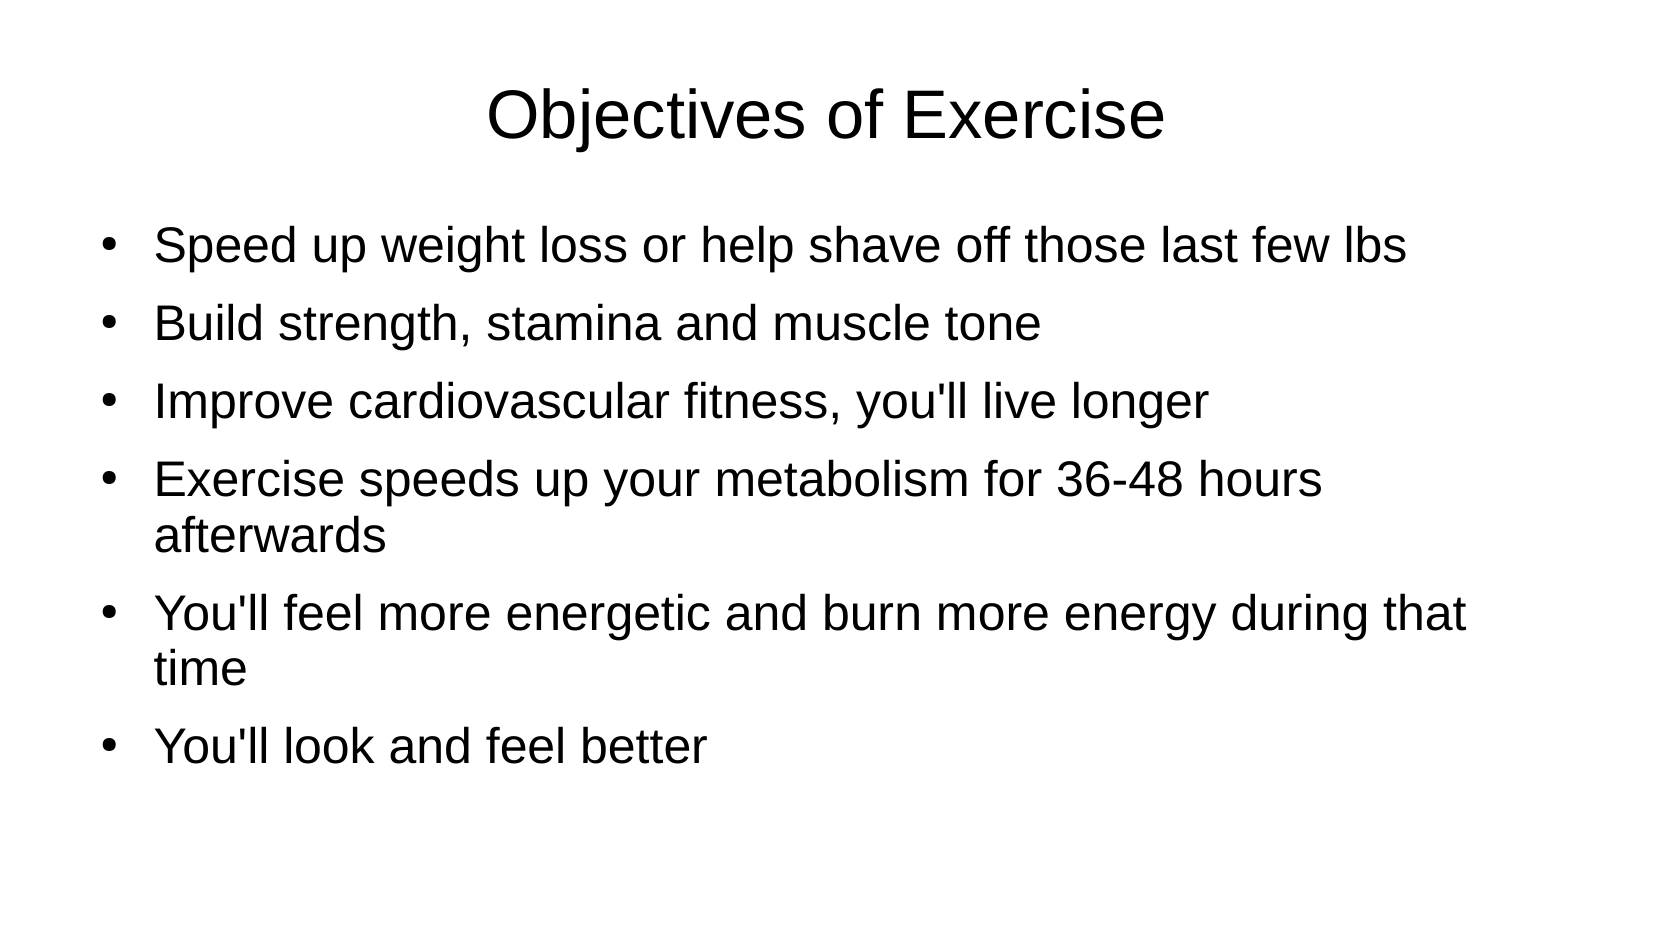

# Objectives of Exercise
Speed up weight loss or help shave off those last few lbs
Build strength, stamina and muscle tone
Improve cardiovascular fitness, you'll live longer
Exercise speeds up your metabolism for 36-48 hours afterwards
You'll feel more energetic and burn more energy during that time
You'll look and feel better